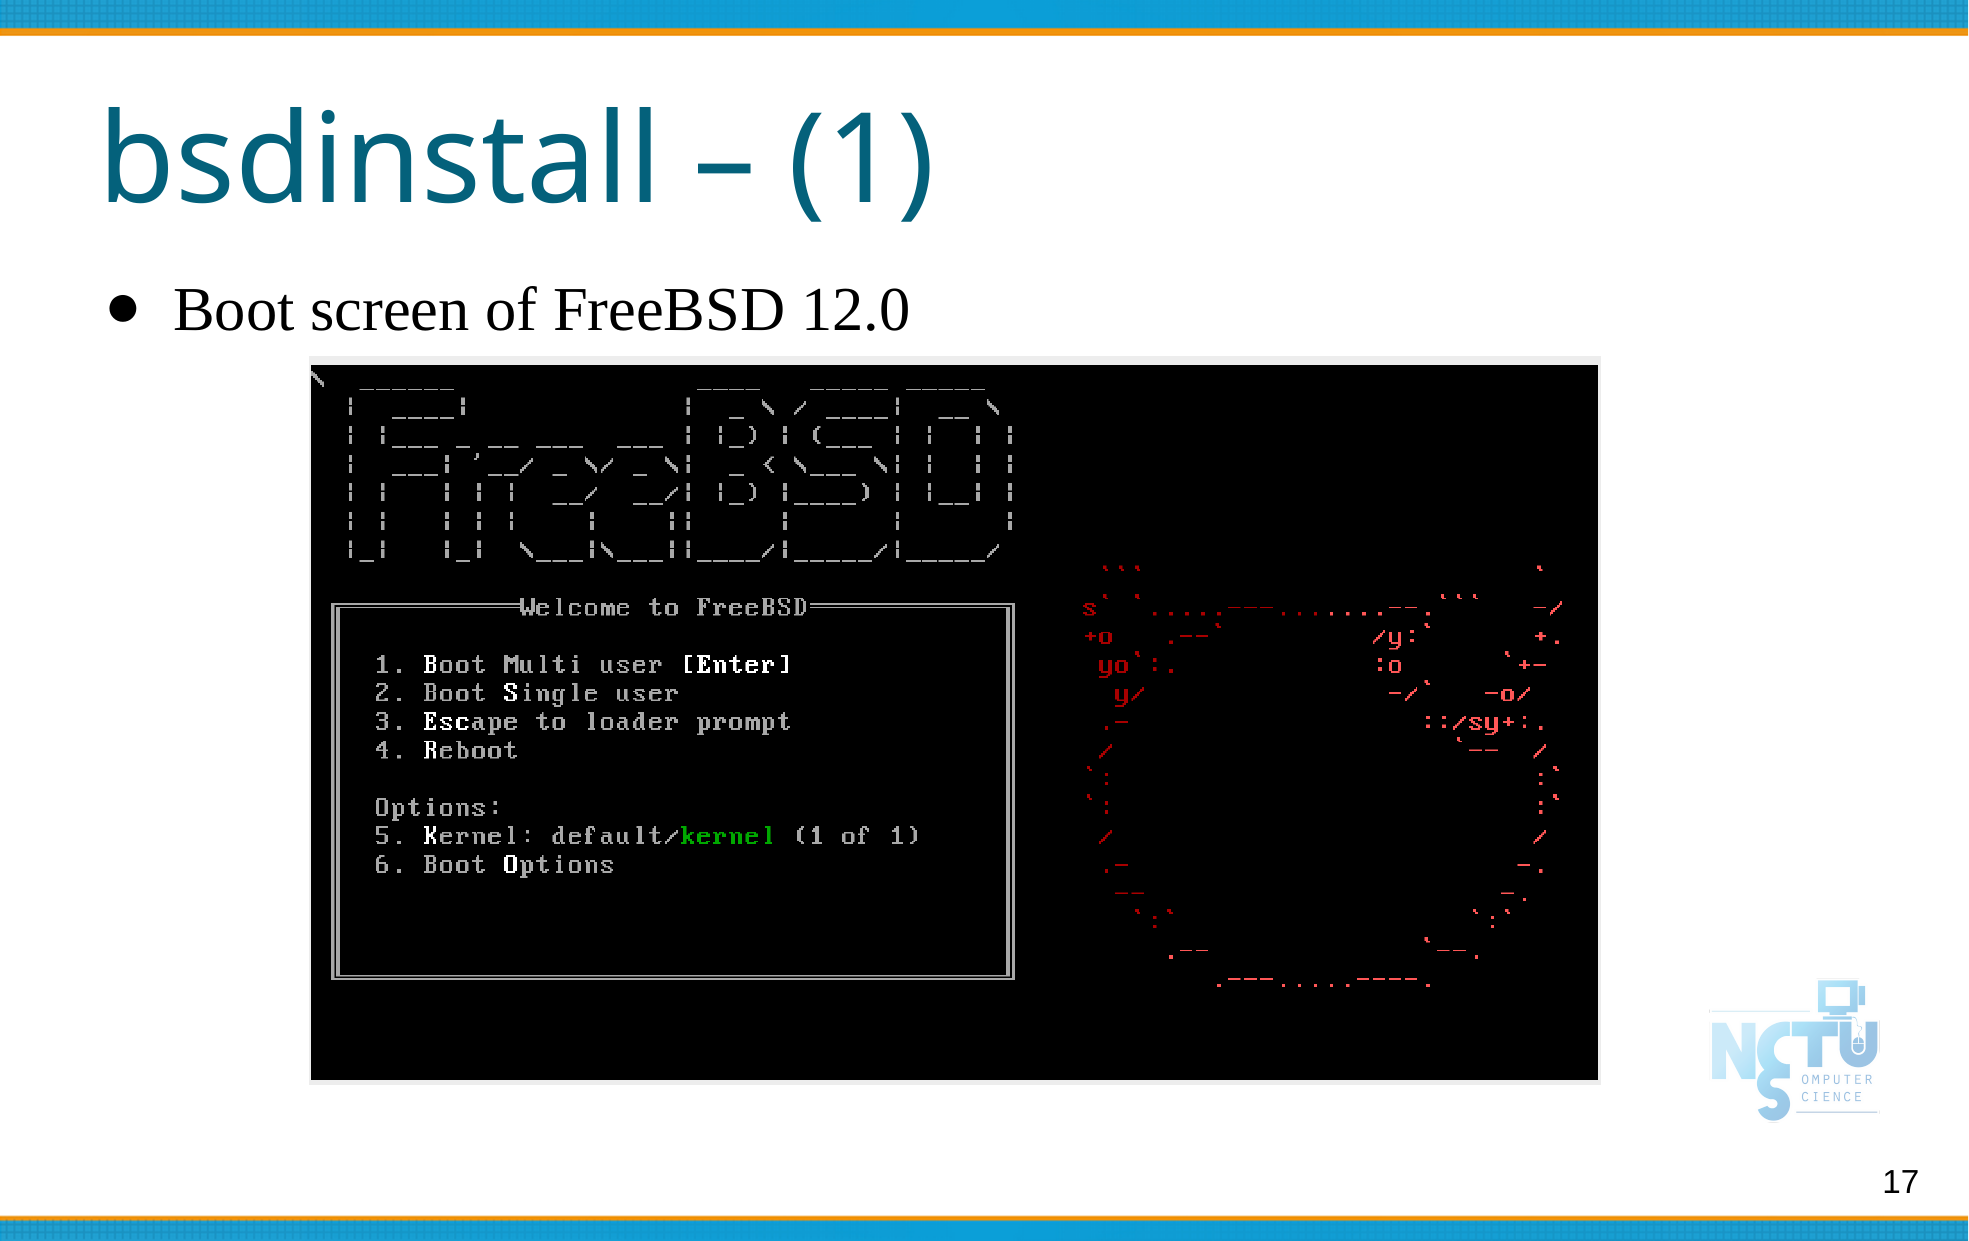

# bsdinstall – (1)
Boot screen of FreeBSD 12.0